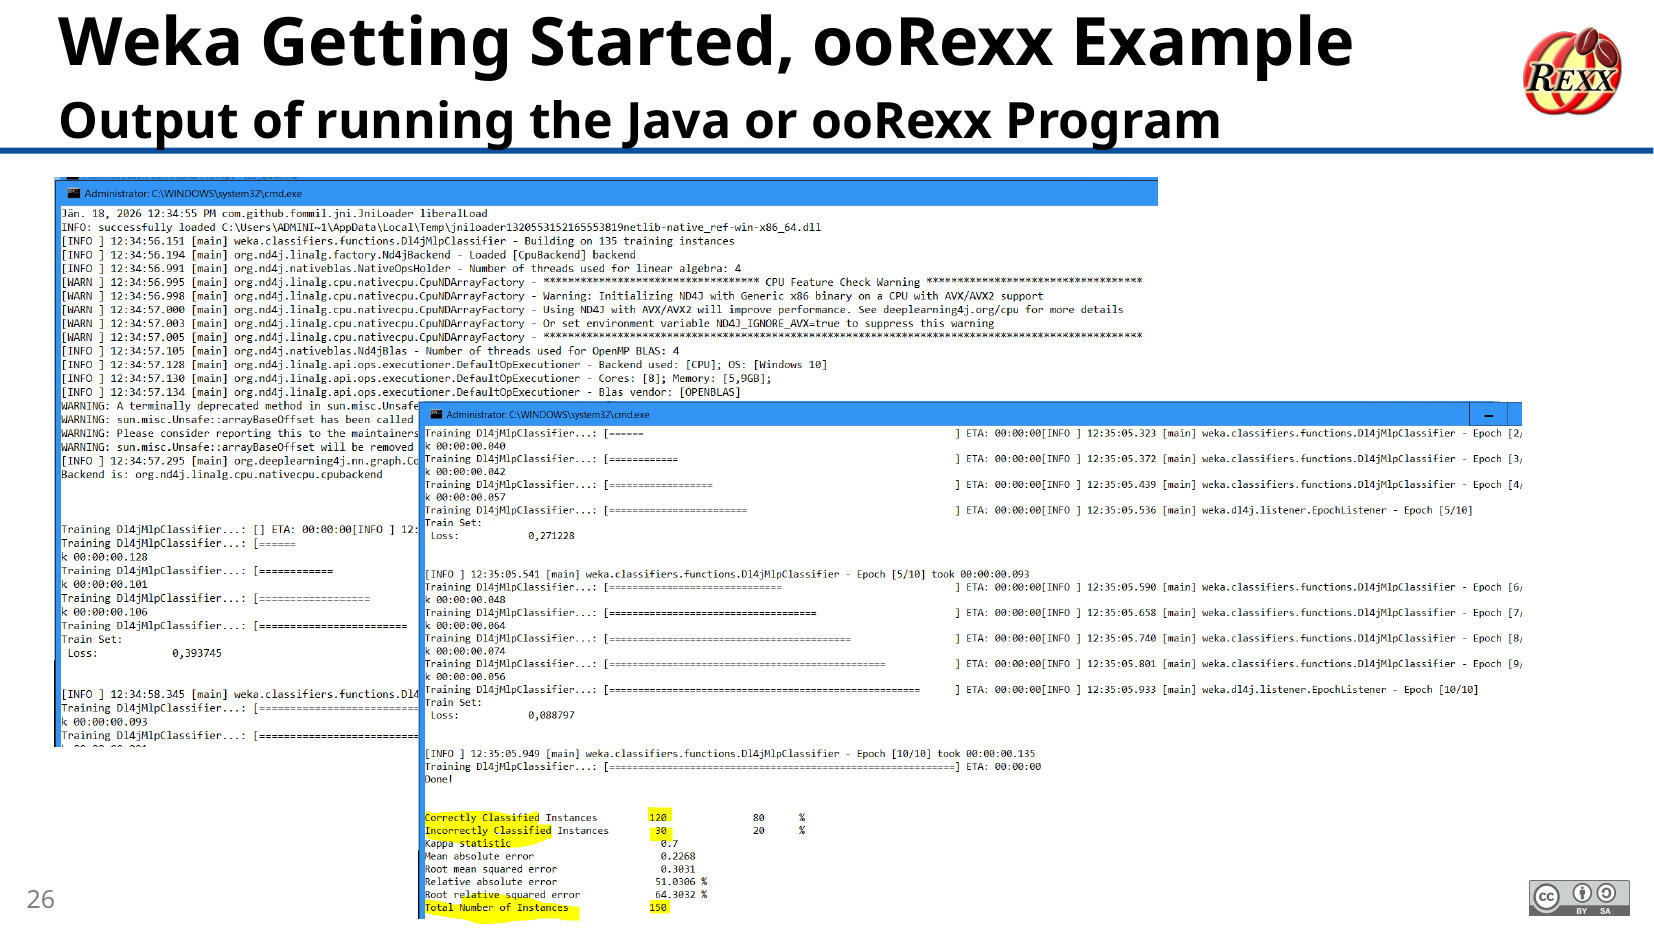

# Weka Getting Started, ooRexx Example Output of running the Java or ooRexx Program